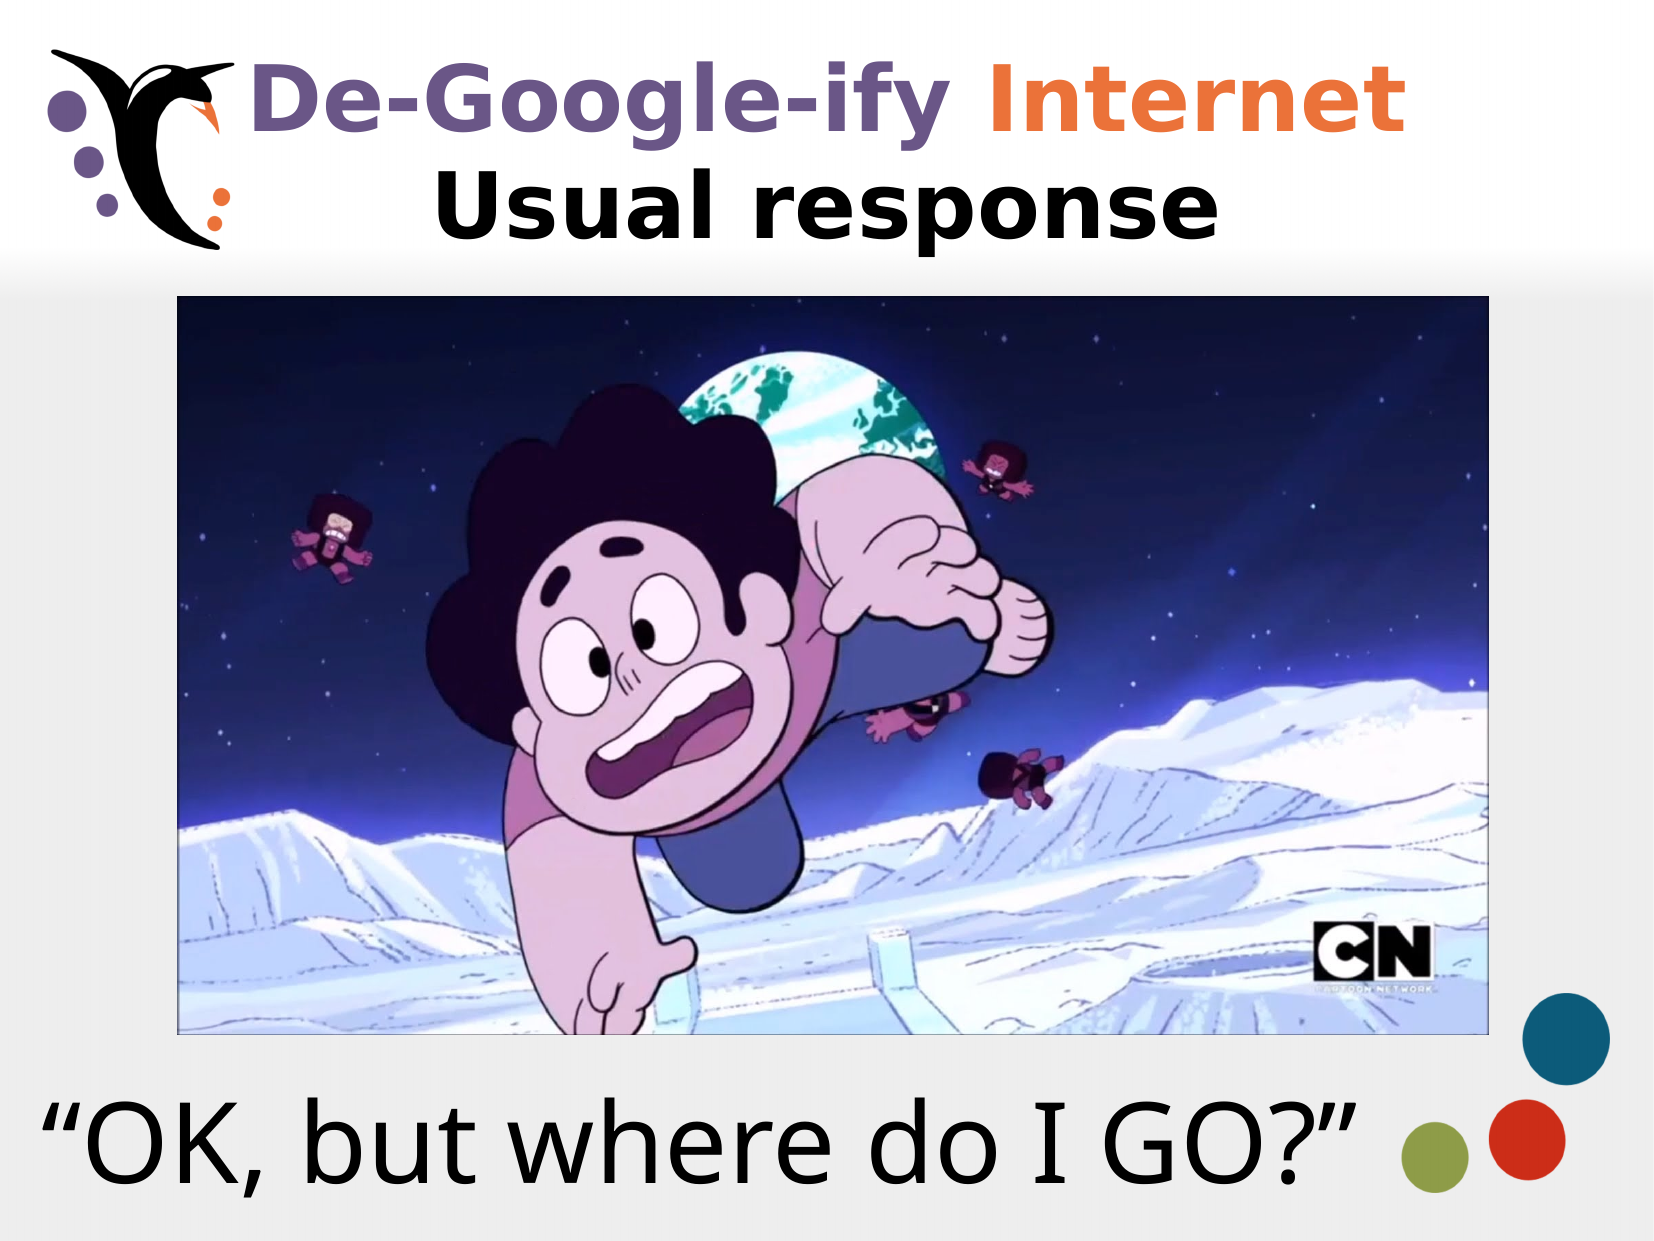

# De-Google-ify Internet Usual response
“OK, but where do I GO?”